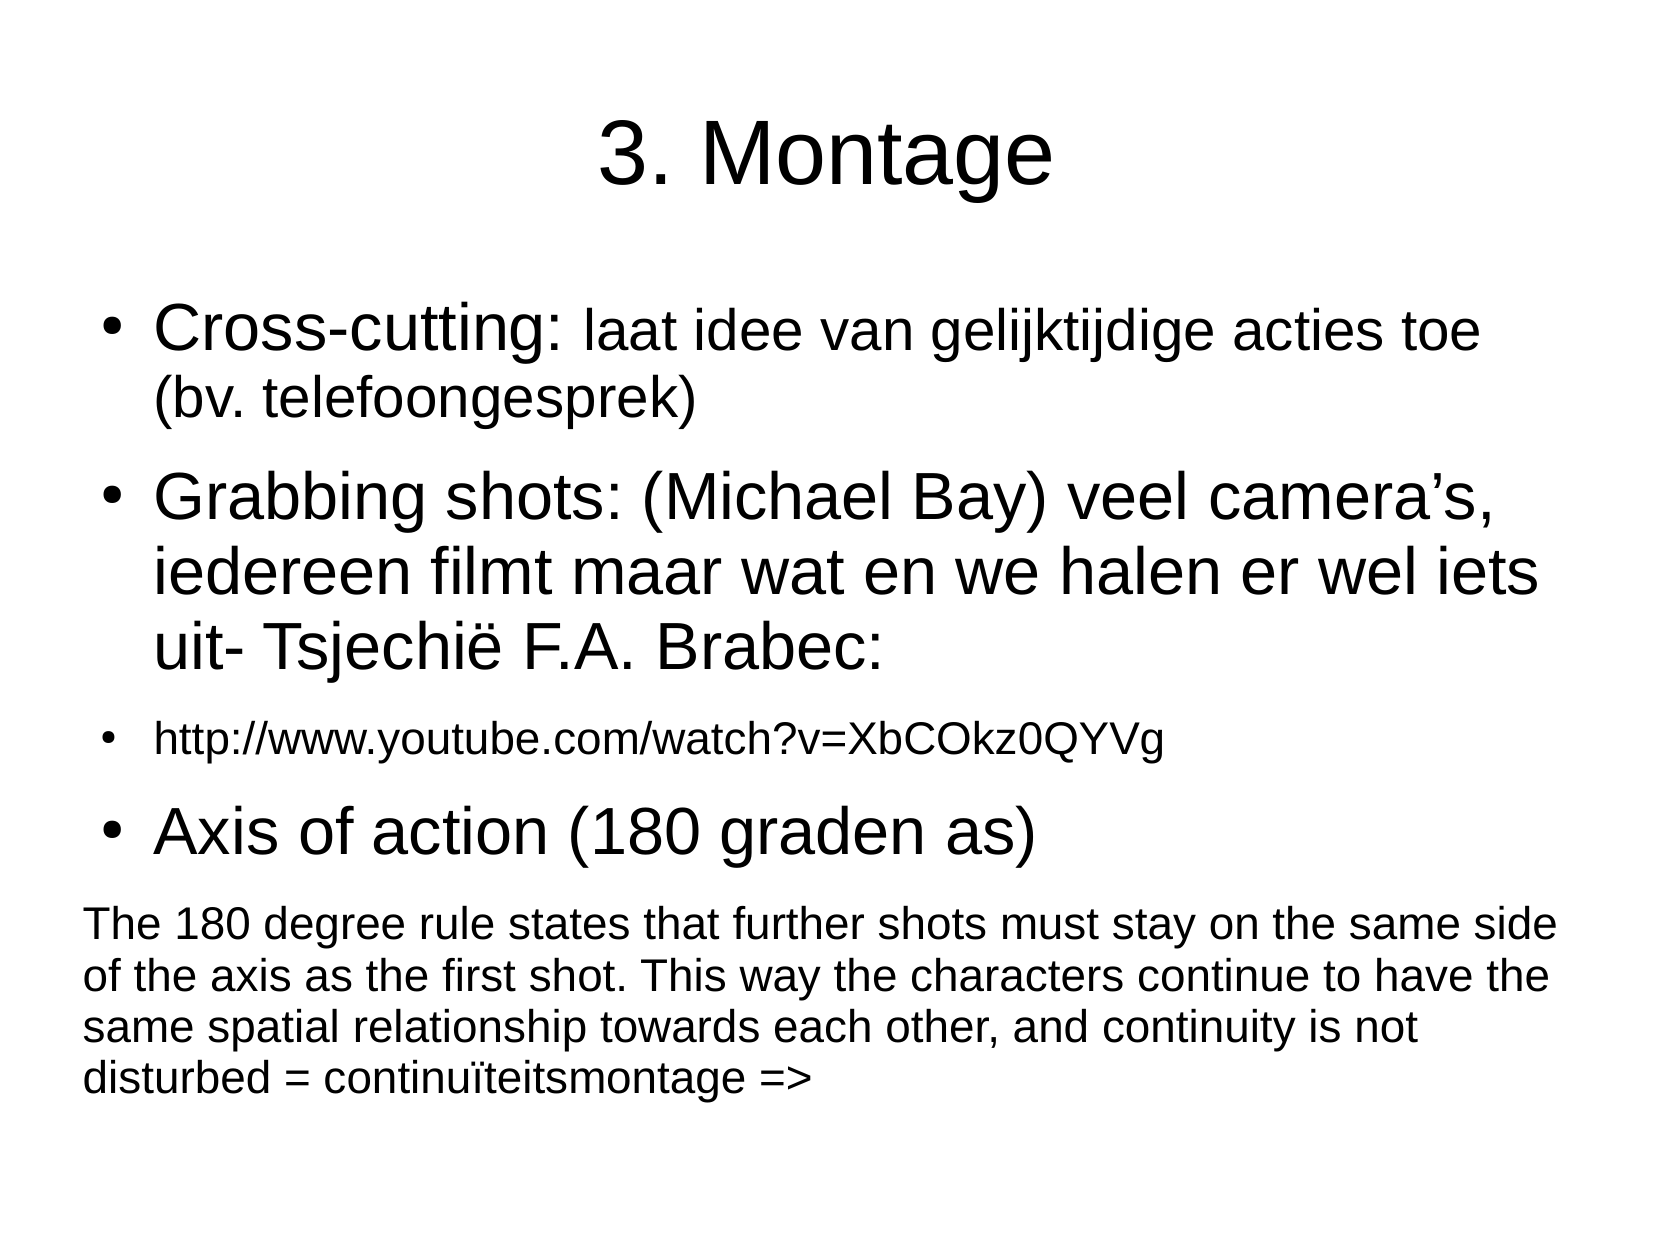

# 3. Montage
Cross-cutting: laat idee van gelijktijdige acties toe (bv. telefoongesprek)
Grabbing shots: (Michael Bay) veel camera’s, iedereen filmt maar wat en we halen er wel iets uit- Tsjechië F.A. Brabec:
http://www.youtube.com/watch?v=XbCOkz0QYVg
Axis of action (180 graden as)
The 180 degree rule states that further shots must stay on the same side of the axis as the first shot. This way the characters continue to have the same spatial relationship towards each other, and continuity is not disturbed = continuïteitsmontage =>